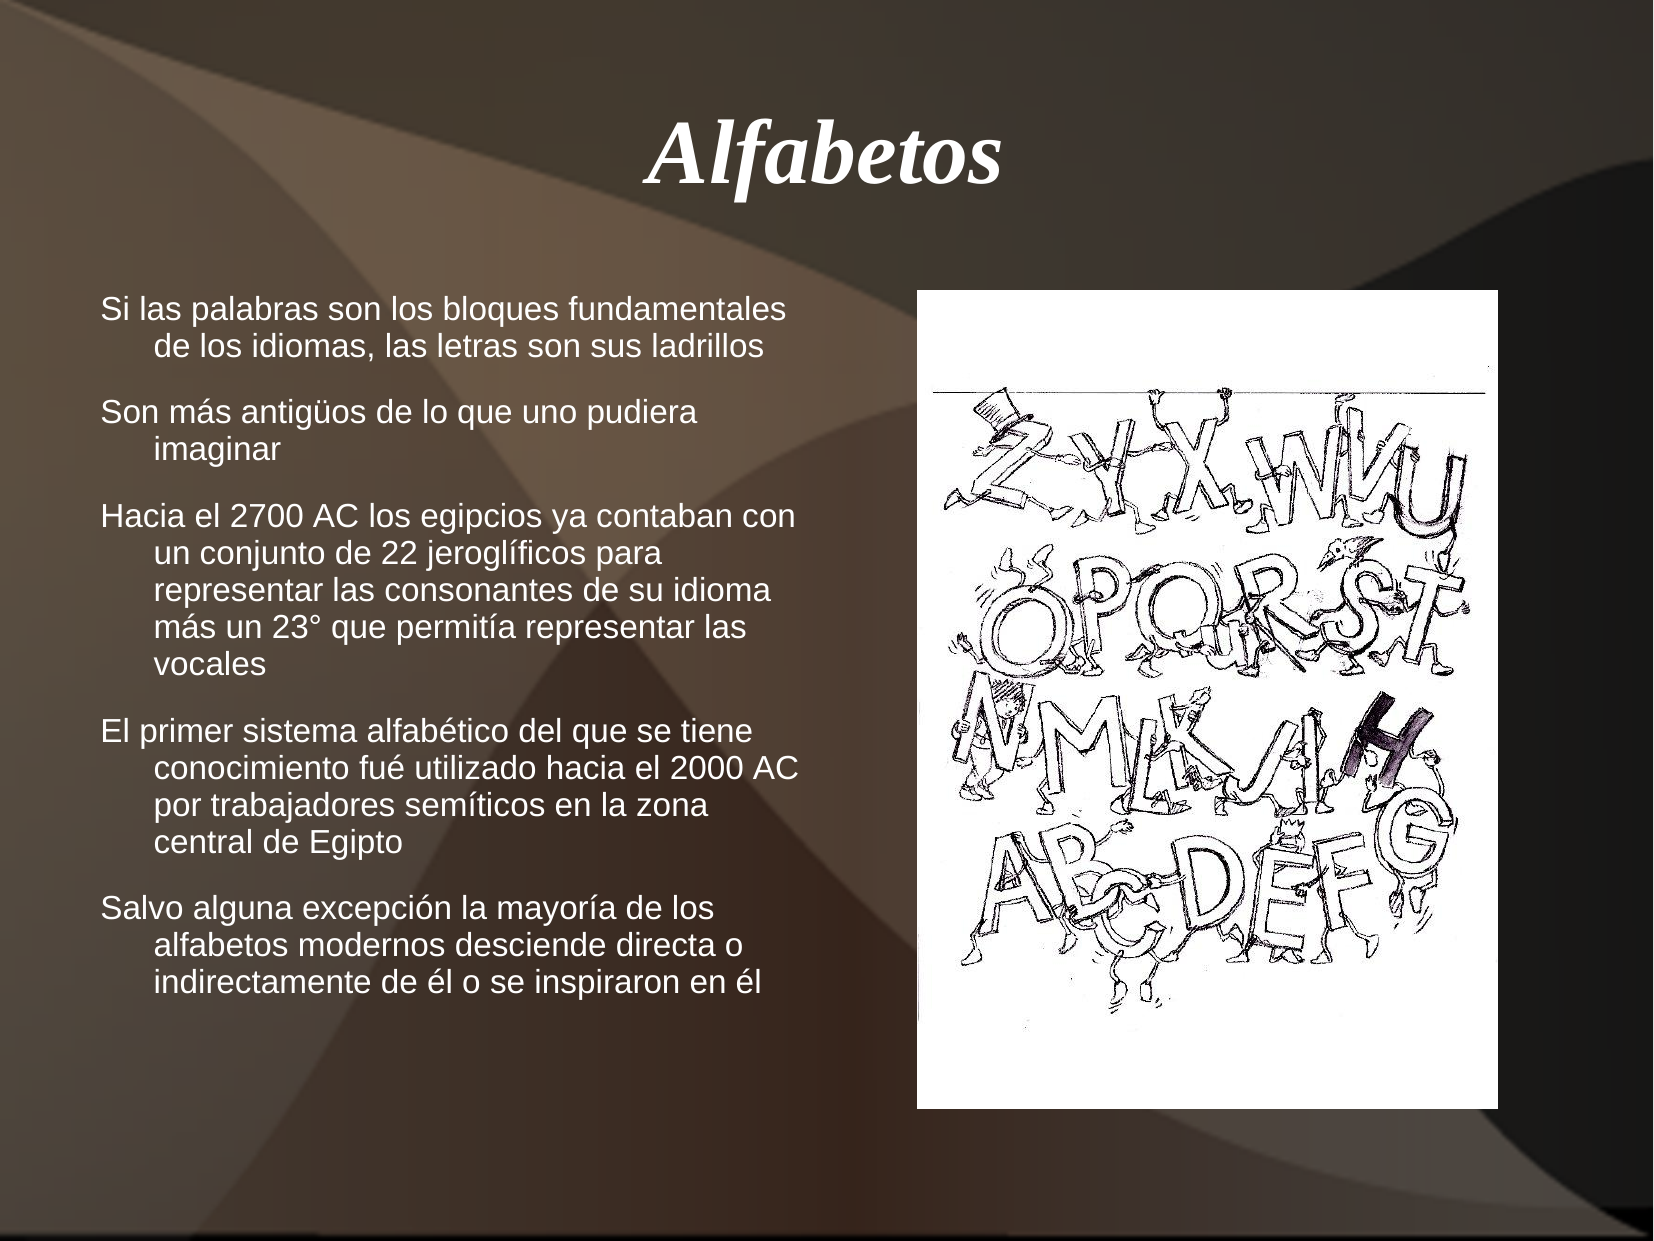

# Alfabetos
Si las palabras son los bloques fundamentales de los idiomas, las letras son sus ladrillos
Son más antigüos de lo que uno pudiera imaginar
Hacia el 2700 AC los egipcios ya contaban con un conjunto de 22 jeroglíficos para representar las consonantes de su idioma más un 23° que permitía representar las vocales
El primer sistema alfabético del que se tiene conocimiento fué utilizado hacia el 2000 AC por trabajadores semíticos en la zona central de Egipto
Salvo alguna excepción la mayoría de los alfabetos modernos desciende directa o indirectamente de él o se inspiraron en él